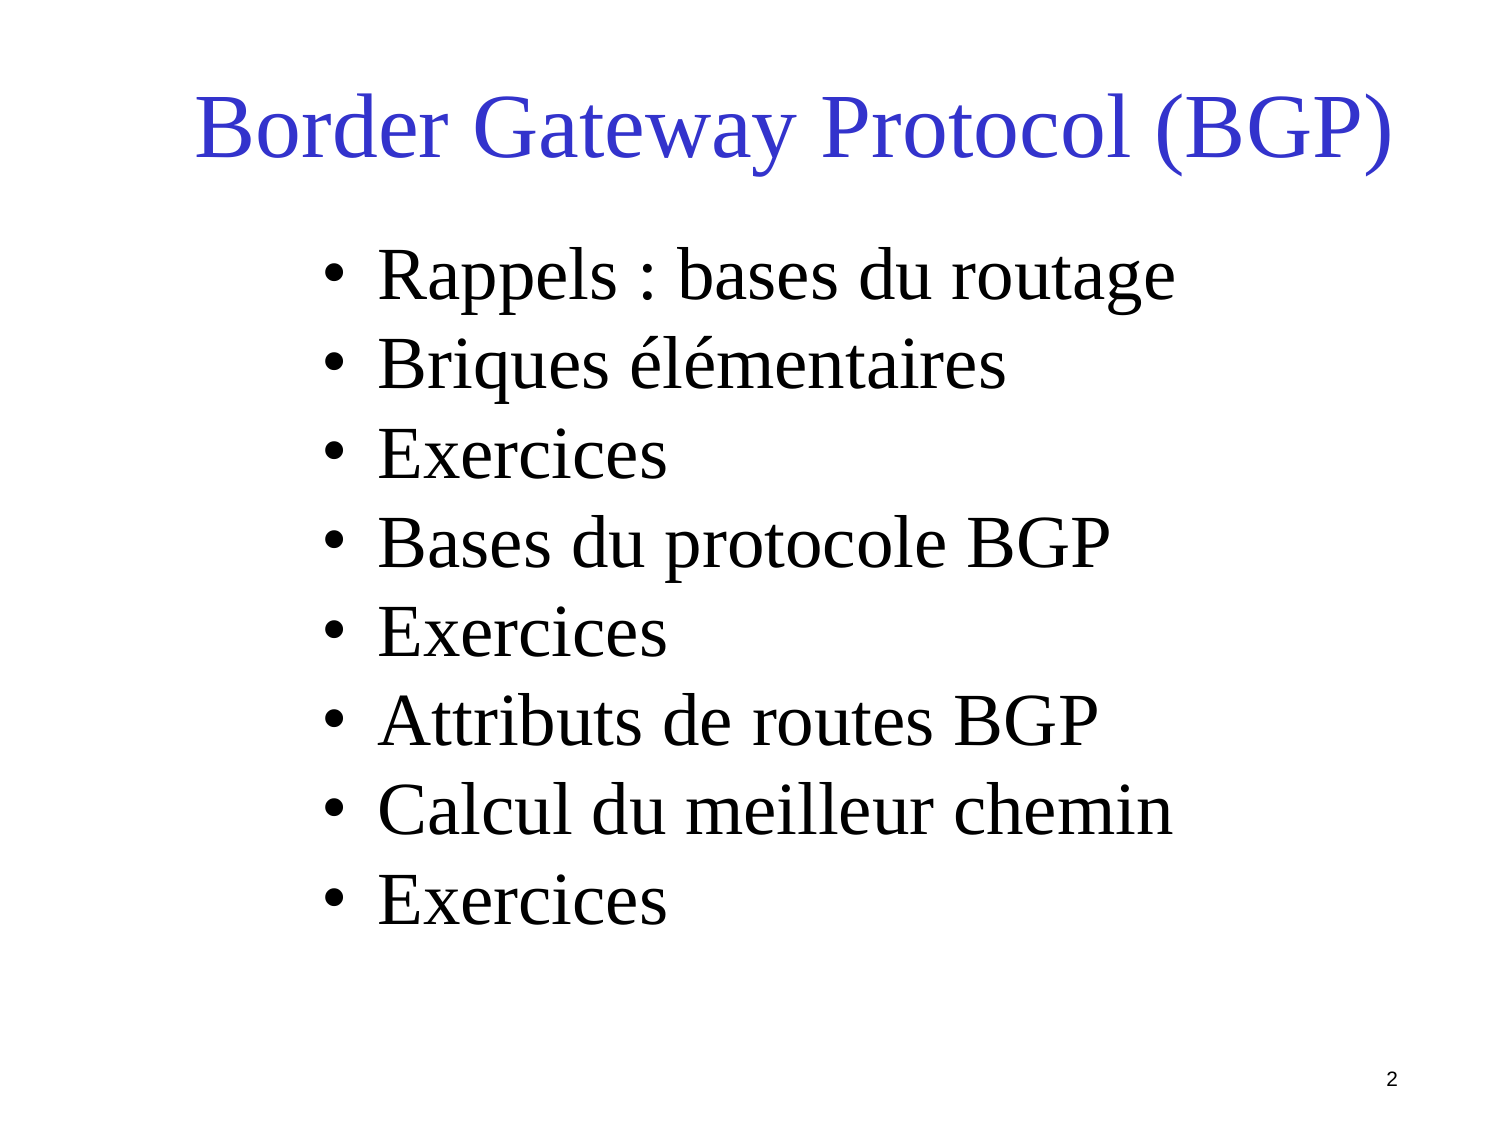

# Border Gateway Protocol (BGP)
Rappels : bases du routage
Briques élémentaires
Exercices
Bases du protocole BGP
Exercices
Attributs de routes BGP
Calcul du meilleur chemin
Exercices